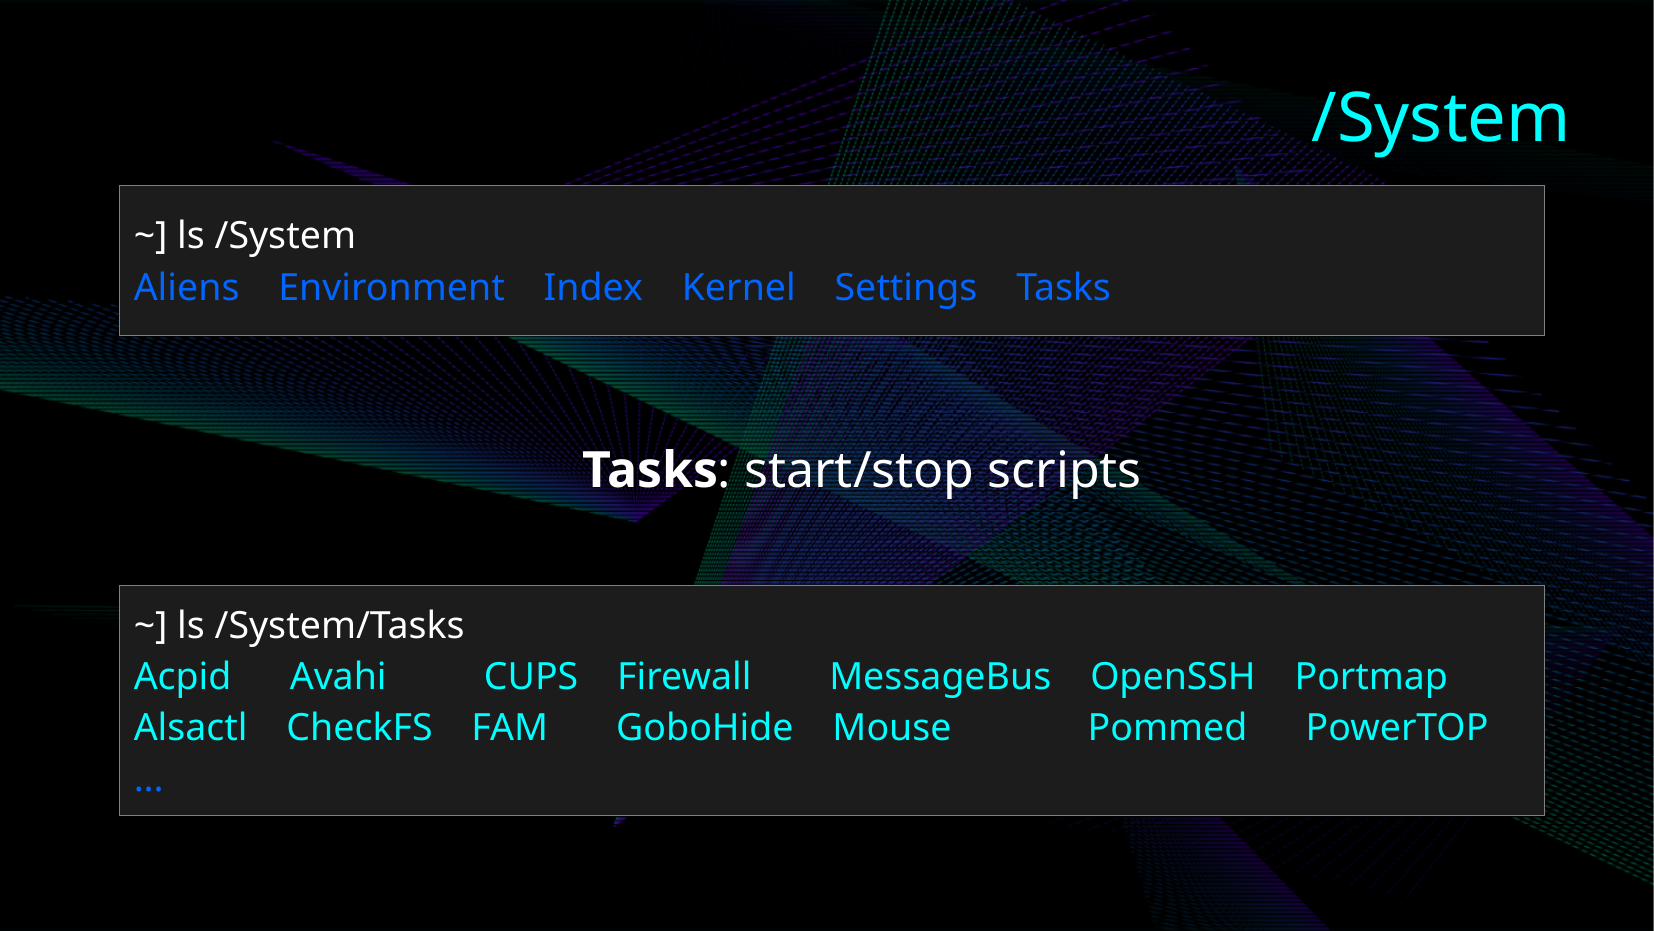

# /System
~] ls /System
Aliens Environment Index Kernel Settings Tasks
Tasks: start/stop scripts
~] ls /System/Tasks
Acpid Avahi CUPS Firewall MessageBus OpenSSH Portmap
Alsactl CheckFS FAM GoboHide Mouse Pommed PowerTOP
...